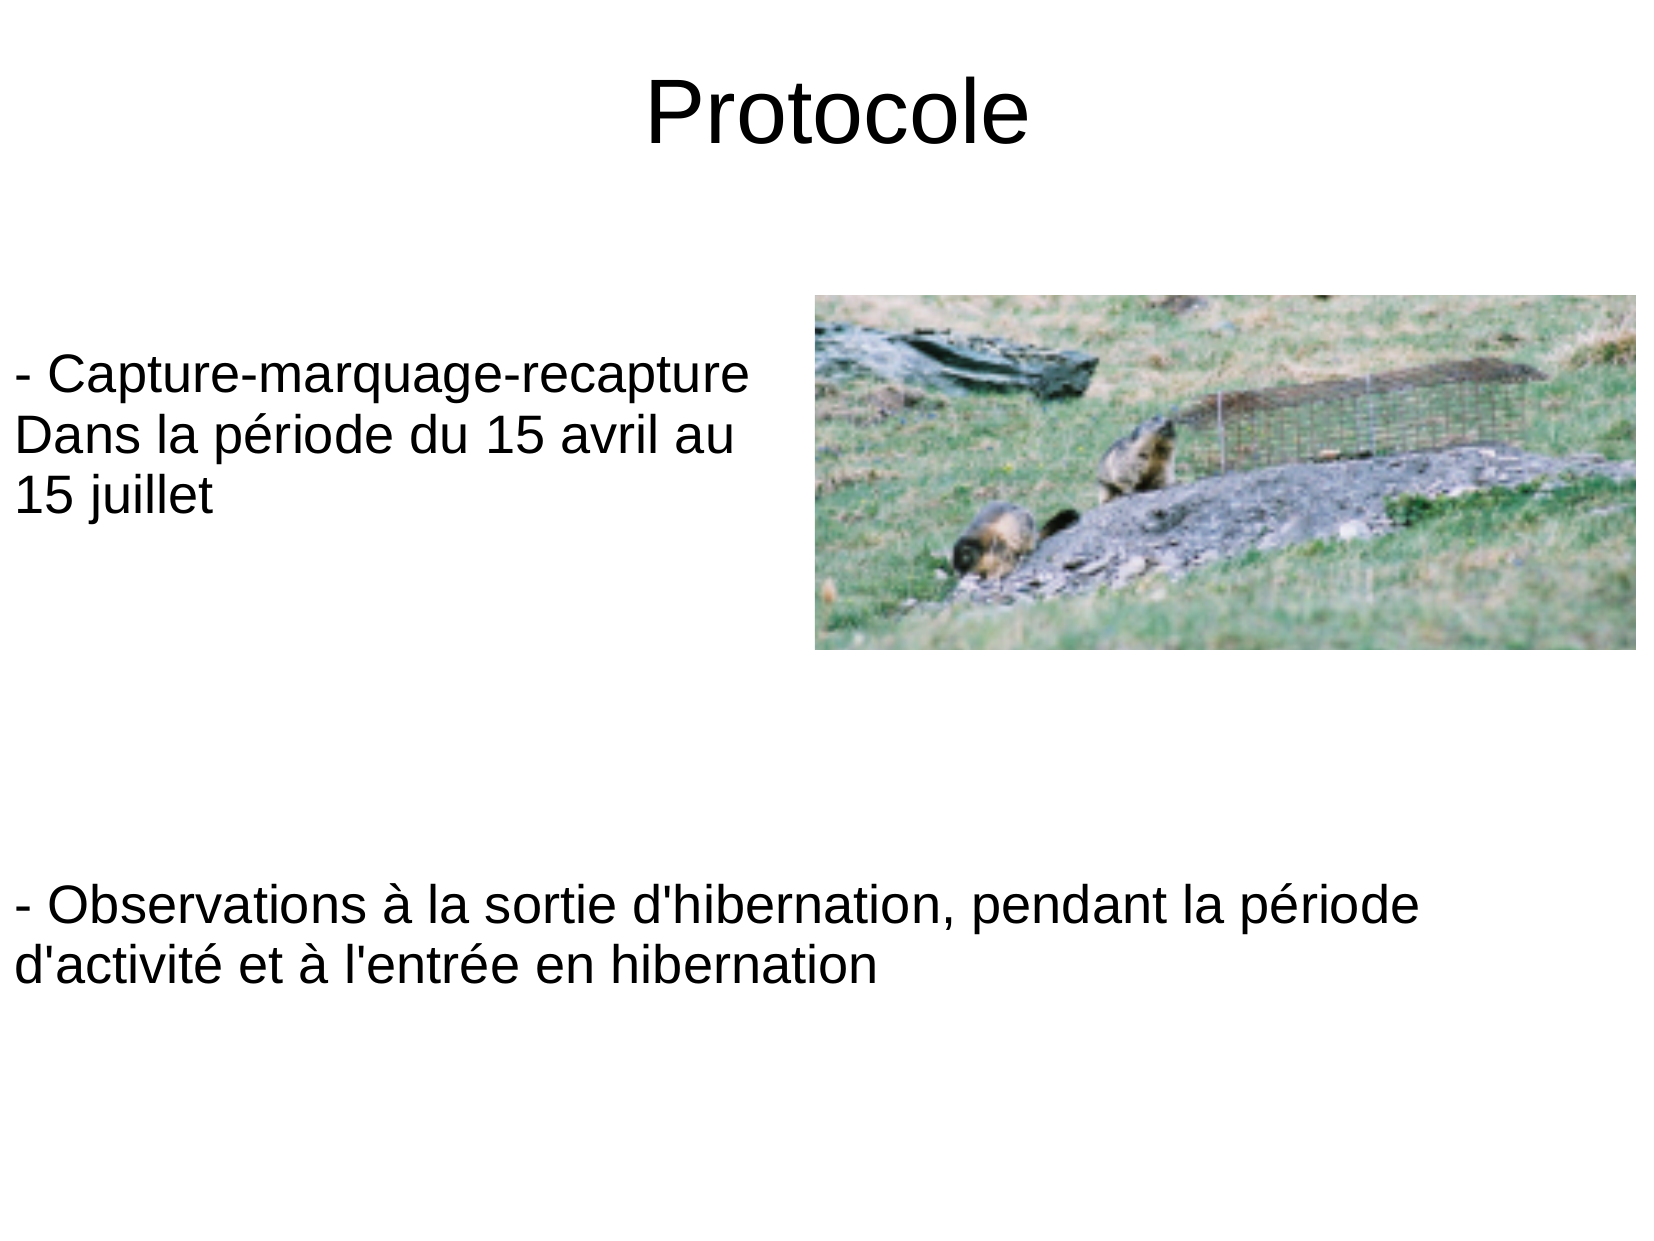

# Protocole
- Capture-marquage-recapture
Dans la période du 15 avril au
15 juillet
- Observations à la sortie d'hibernation, pendant la période d'activité et à l'entrée en hibernation